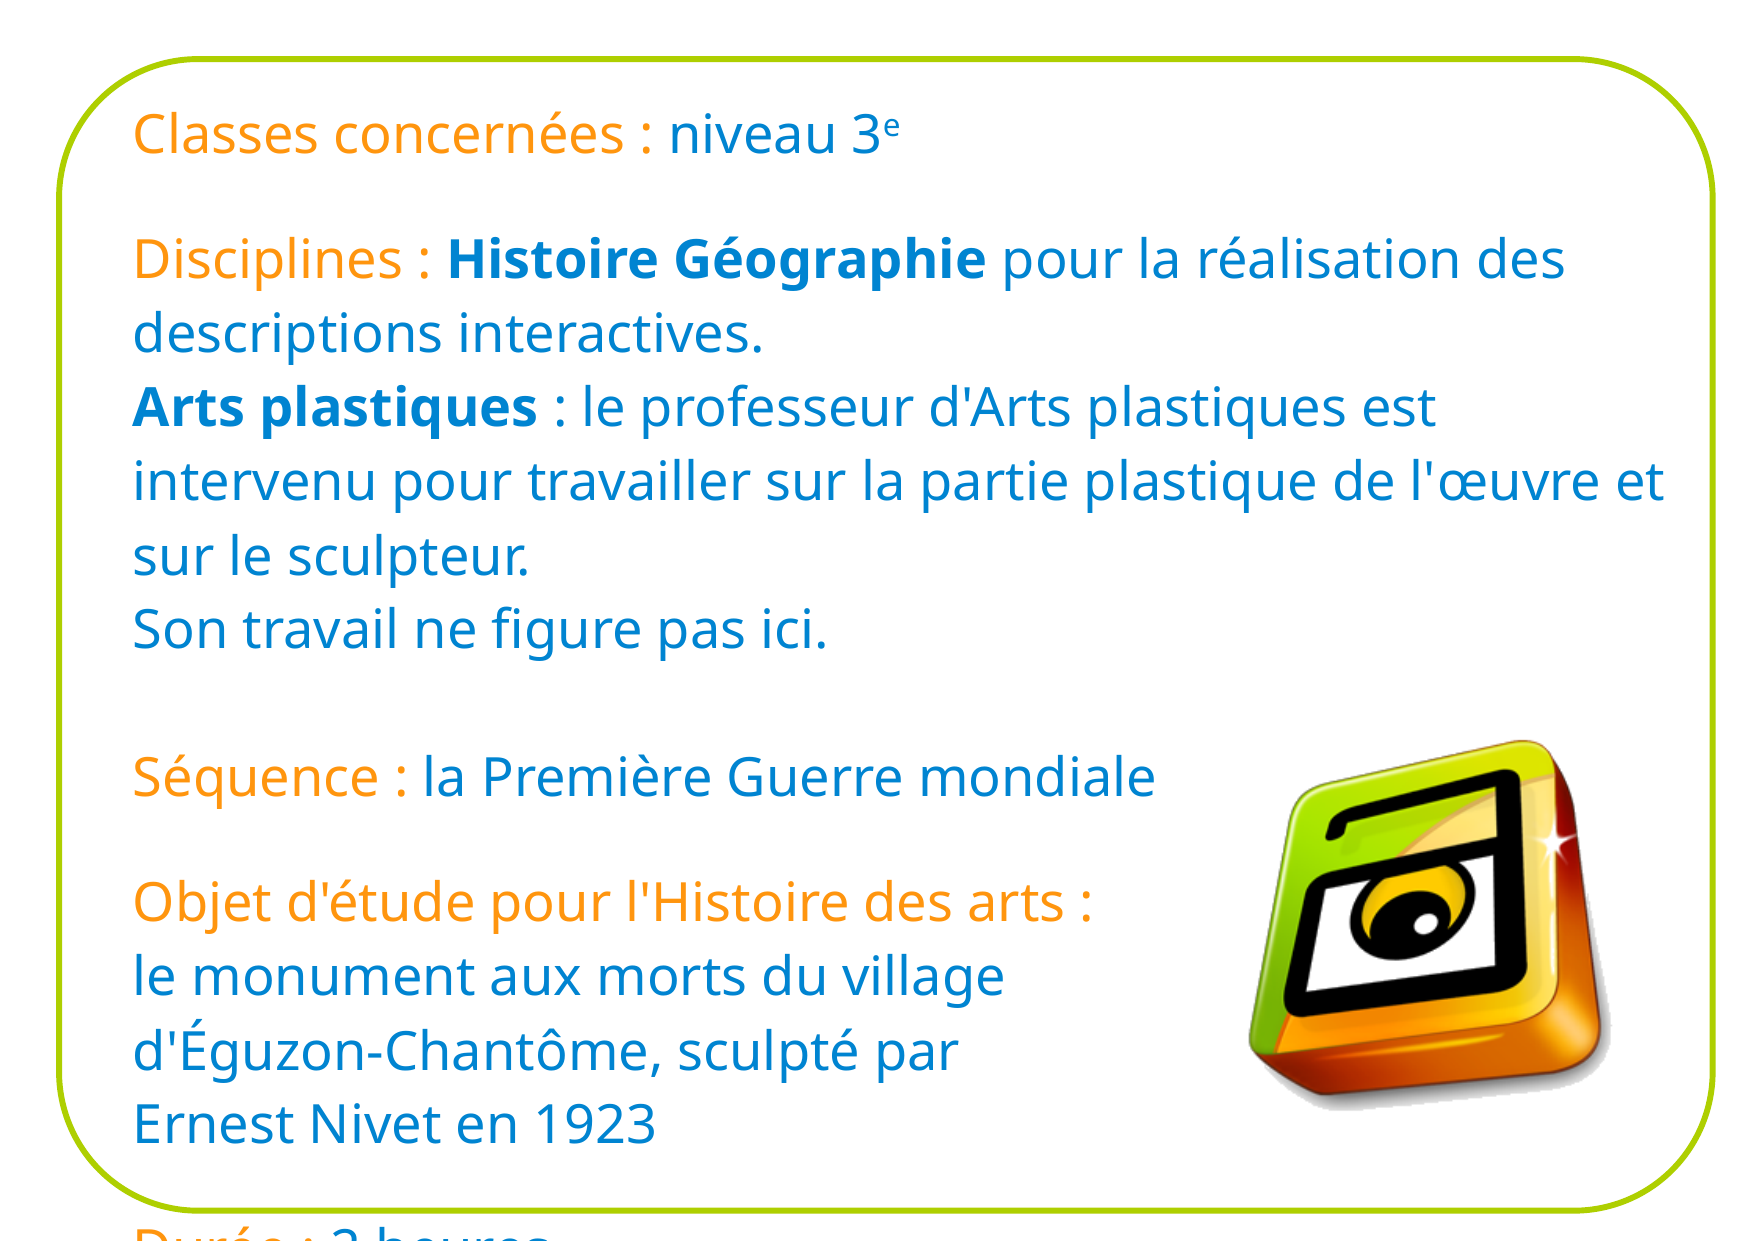

Classes concernées : niveau 3e
Disciplines : Histoire Géographie pour la réalisation des descriptions interactives.
Arts plastiques : le professeur d'Arts plastiques est intervenu pour travailler sur la partie plastique de l'œuvre et sur le sculpteur.
Son travail ne figure pas ici.
Séquence : la Première Guerre mondiale
Objet d'étude pour l'Histoire des arts :
le monument aux morts du village
d'Éguzon-Chantôme, sculpté par
Ernest Nivet en 1923
Durée : 2 heures